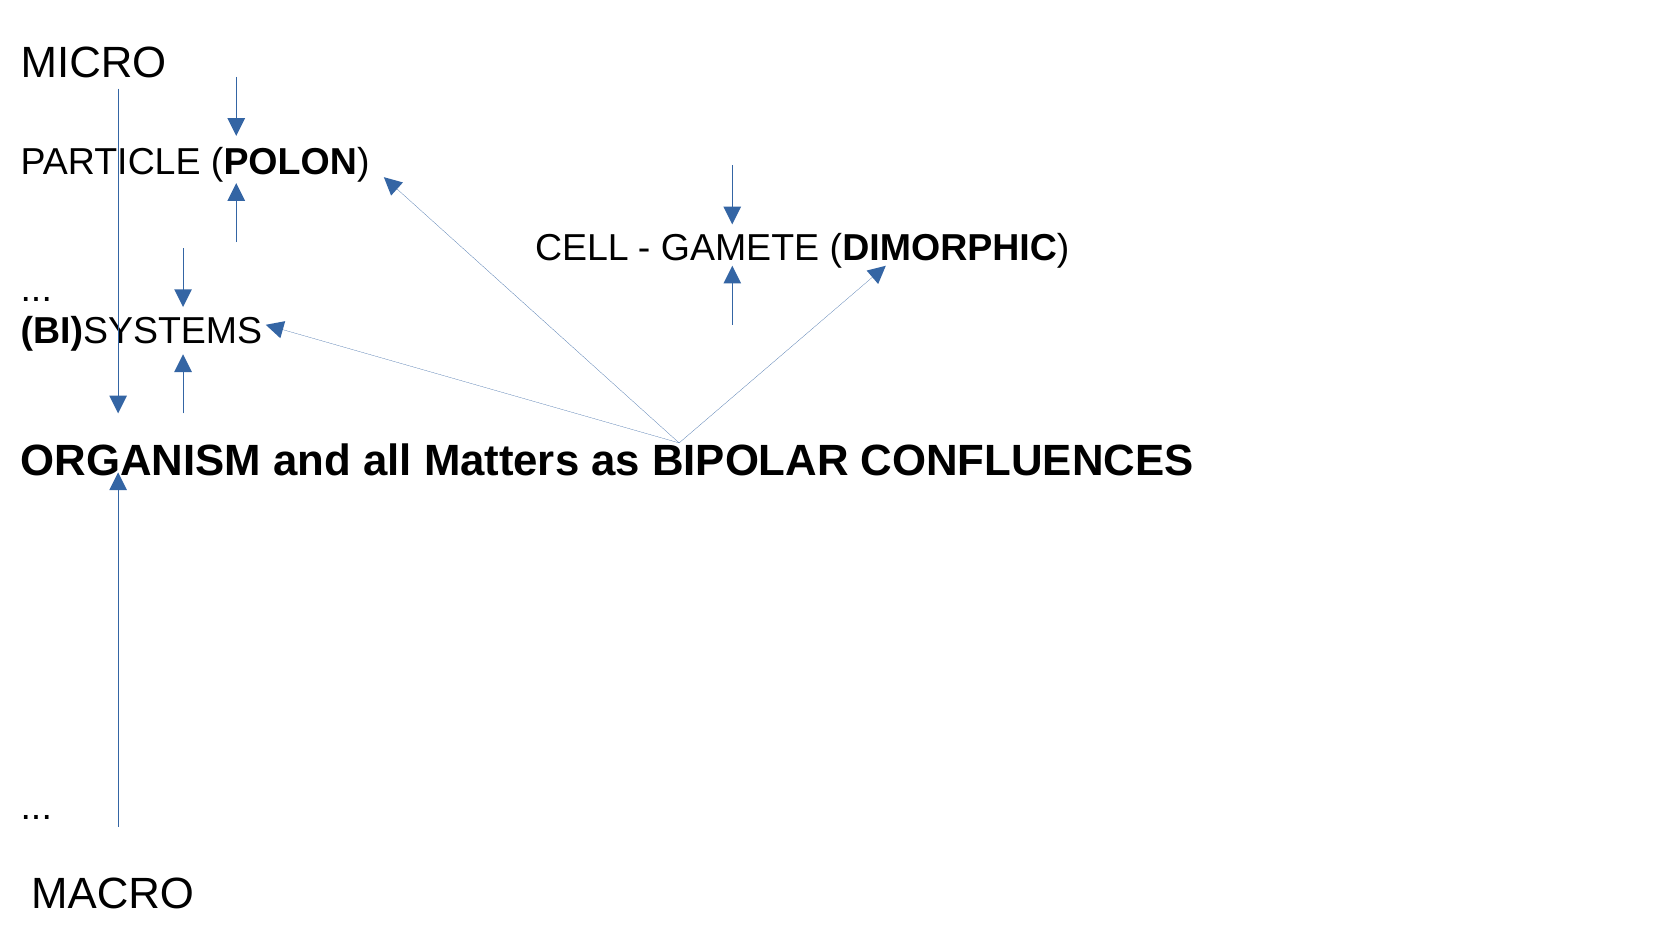

MICRO
PARTICLE (POLON)
 CELL - GAMETE (DIMORPHIC)
...
(BI)SYSTEMS
ORGANISM and all Matters as BIPOLAR CONFLUENCES
...
 MACRO